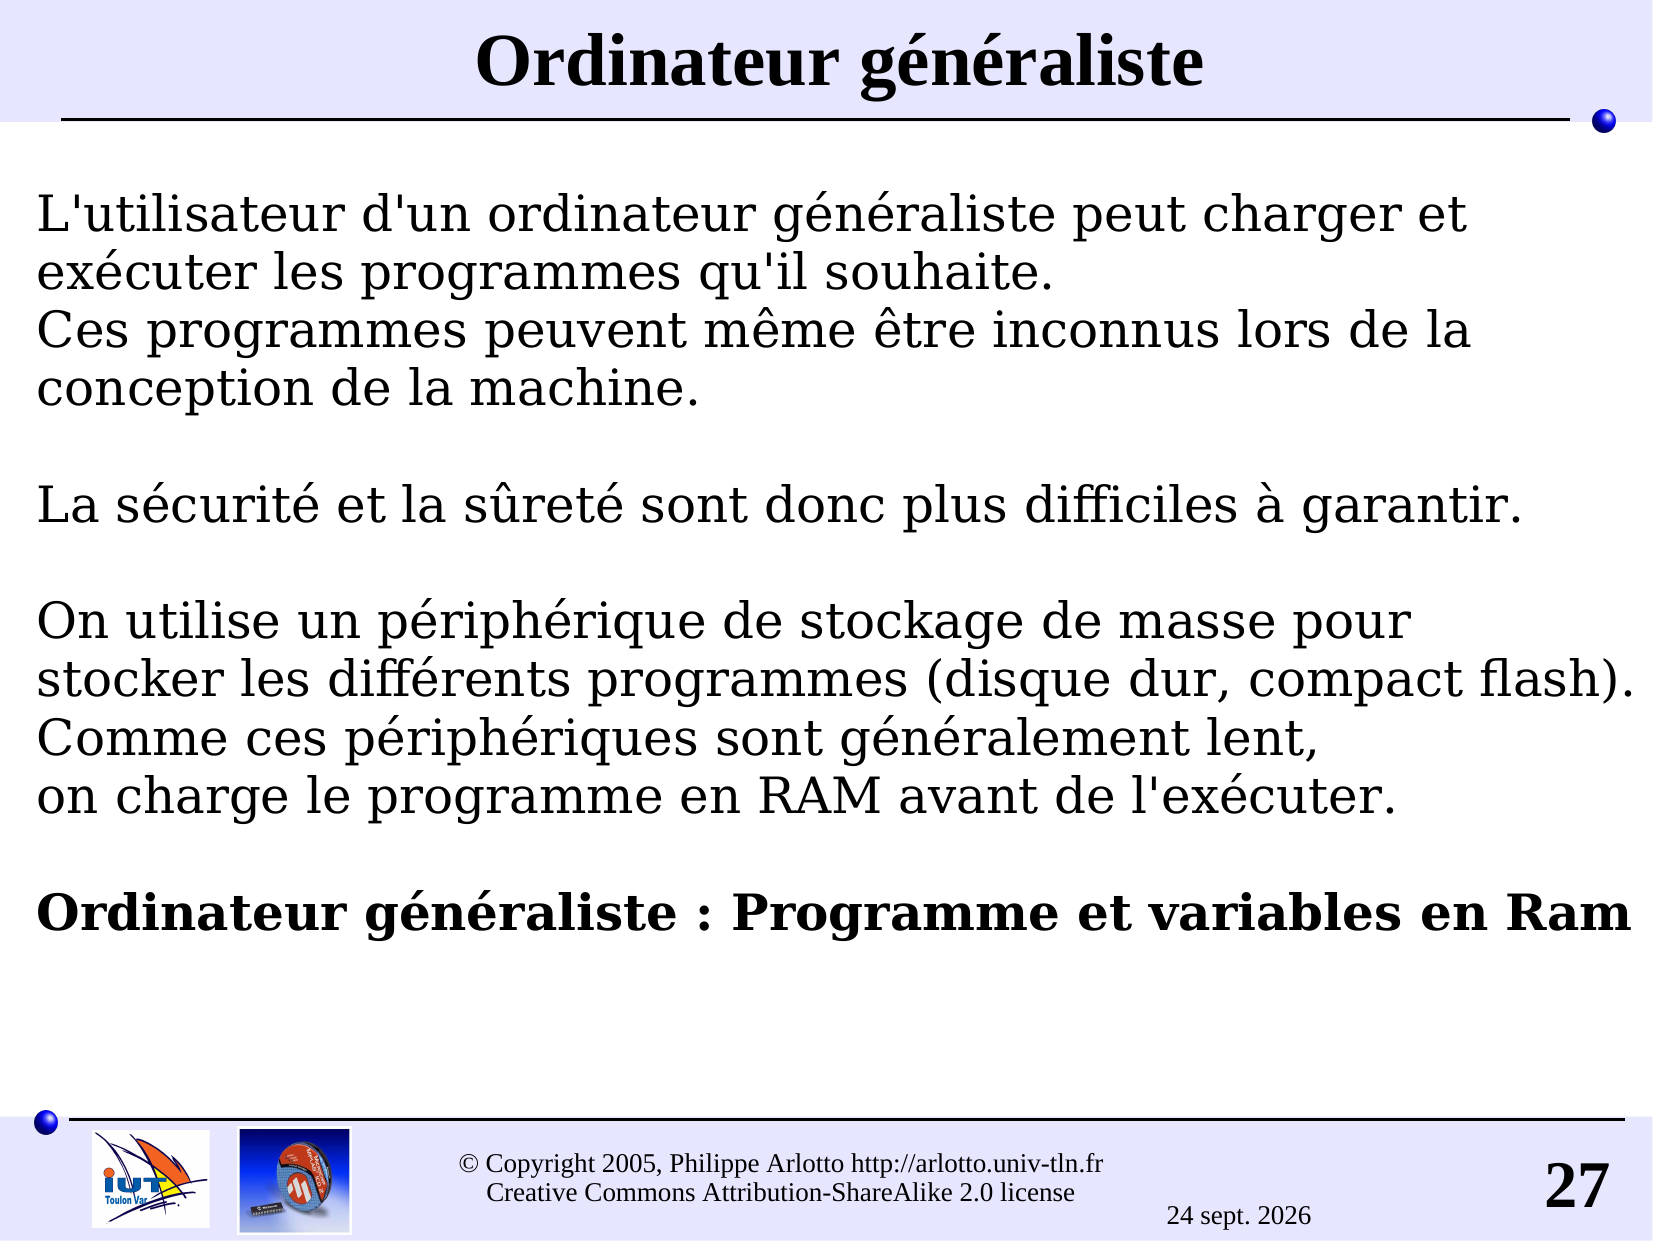

# Ordinateur généraliste
L'utilisateur d'un ordinateur généraliste peut charger et
exécuter les programmes qu'il souhaite.
Ces programmes peuvent même être inconnus lors de la
conception de la machine.
La sécurité et la sûreté sont donc plus difficiles à garantir.
On utilise un périphérique de stockage de masse pour
stocker les différents programmes (disque dur, compact flash).
Comme ces périphériques sont généralement lent,
on charge le programme en RAM avant de l'exécuter.
Ordinateur généraliste : Programme et variables en Ram